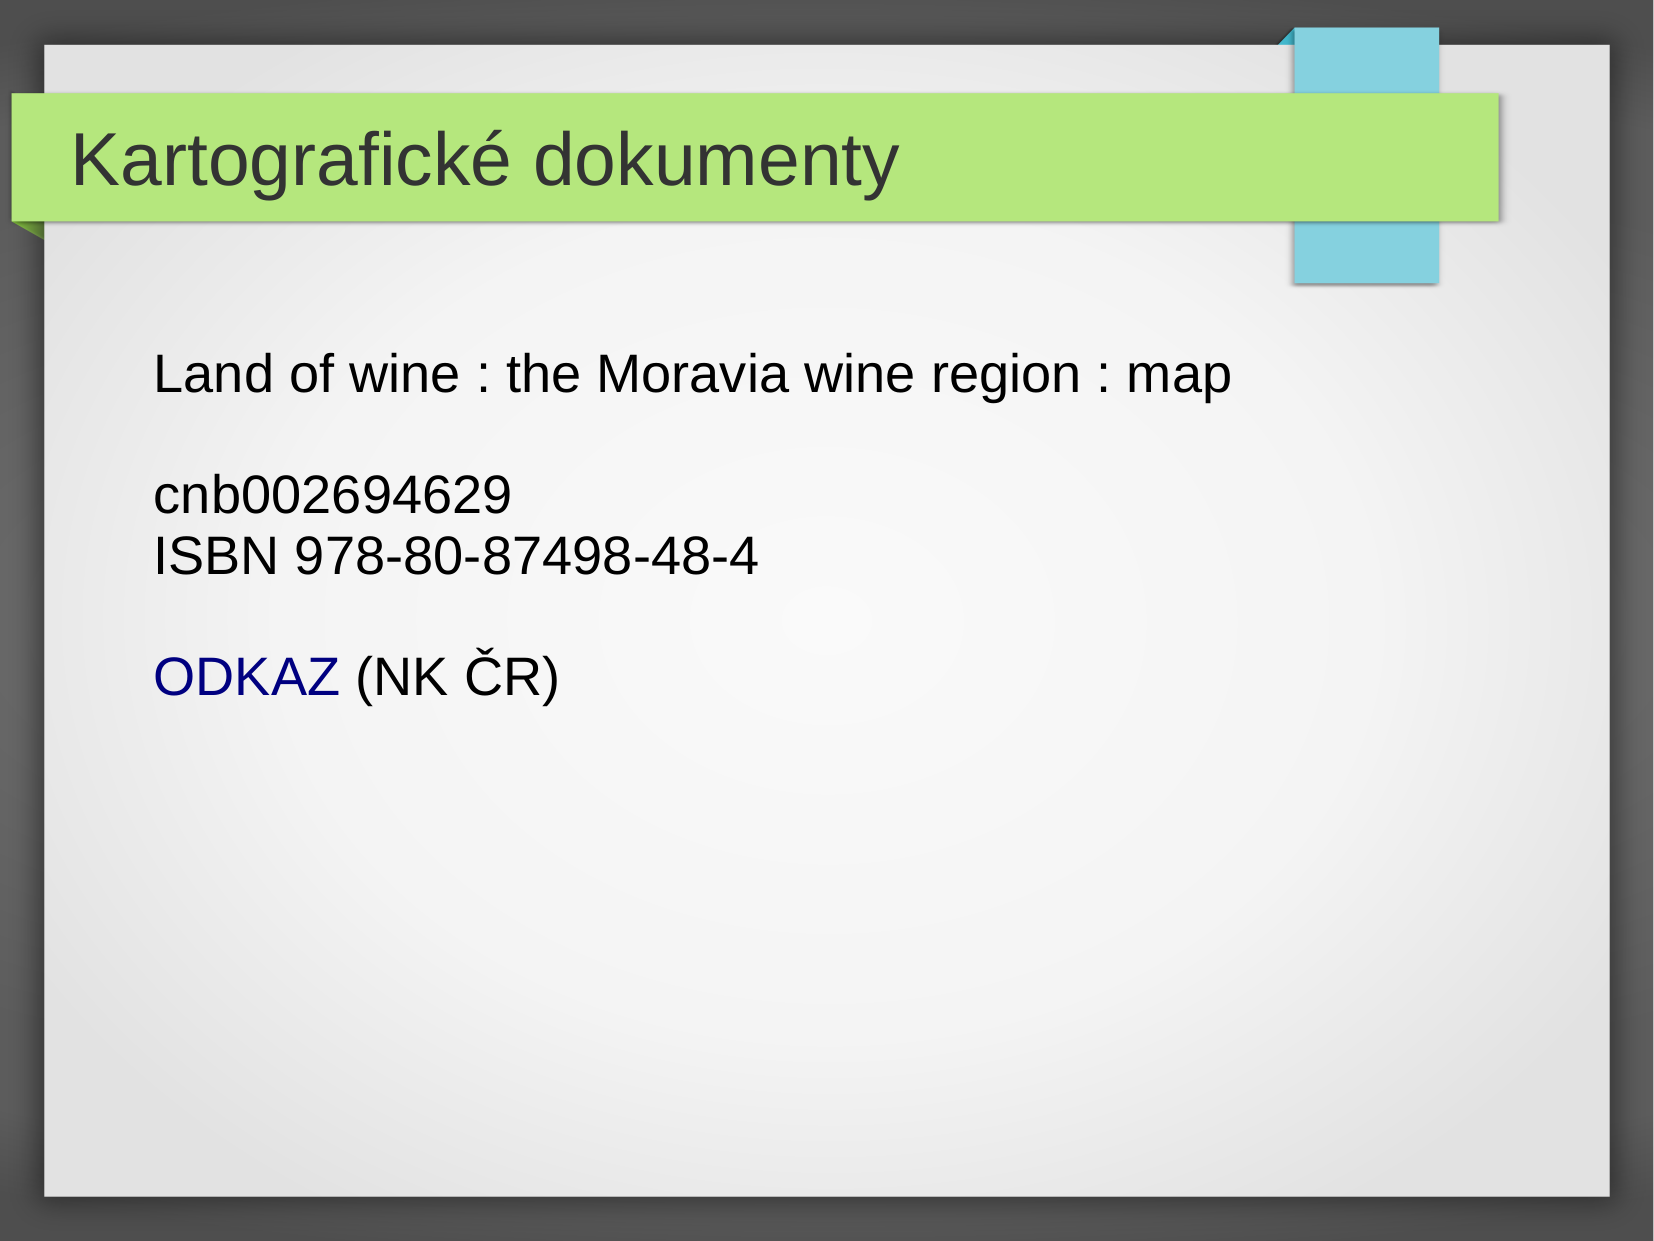

# Kartografické dokumenty
Land of wine : the Moravia wine region : map
cnb002694629
ISBN 978-80-87498-48-4
ODKAZ (NK ČR)